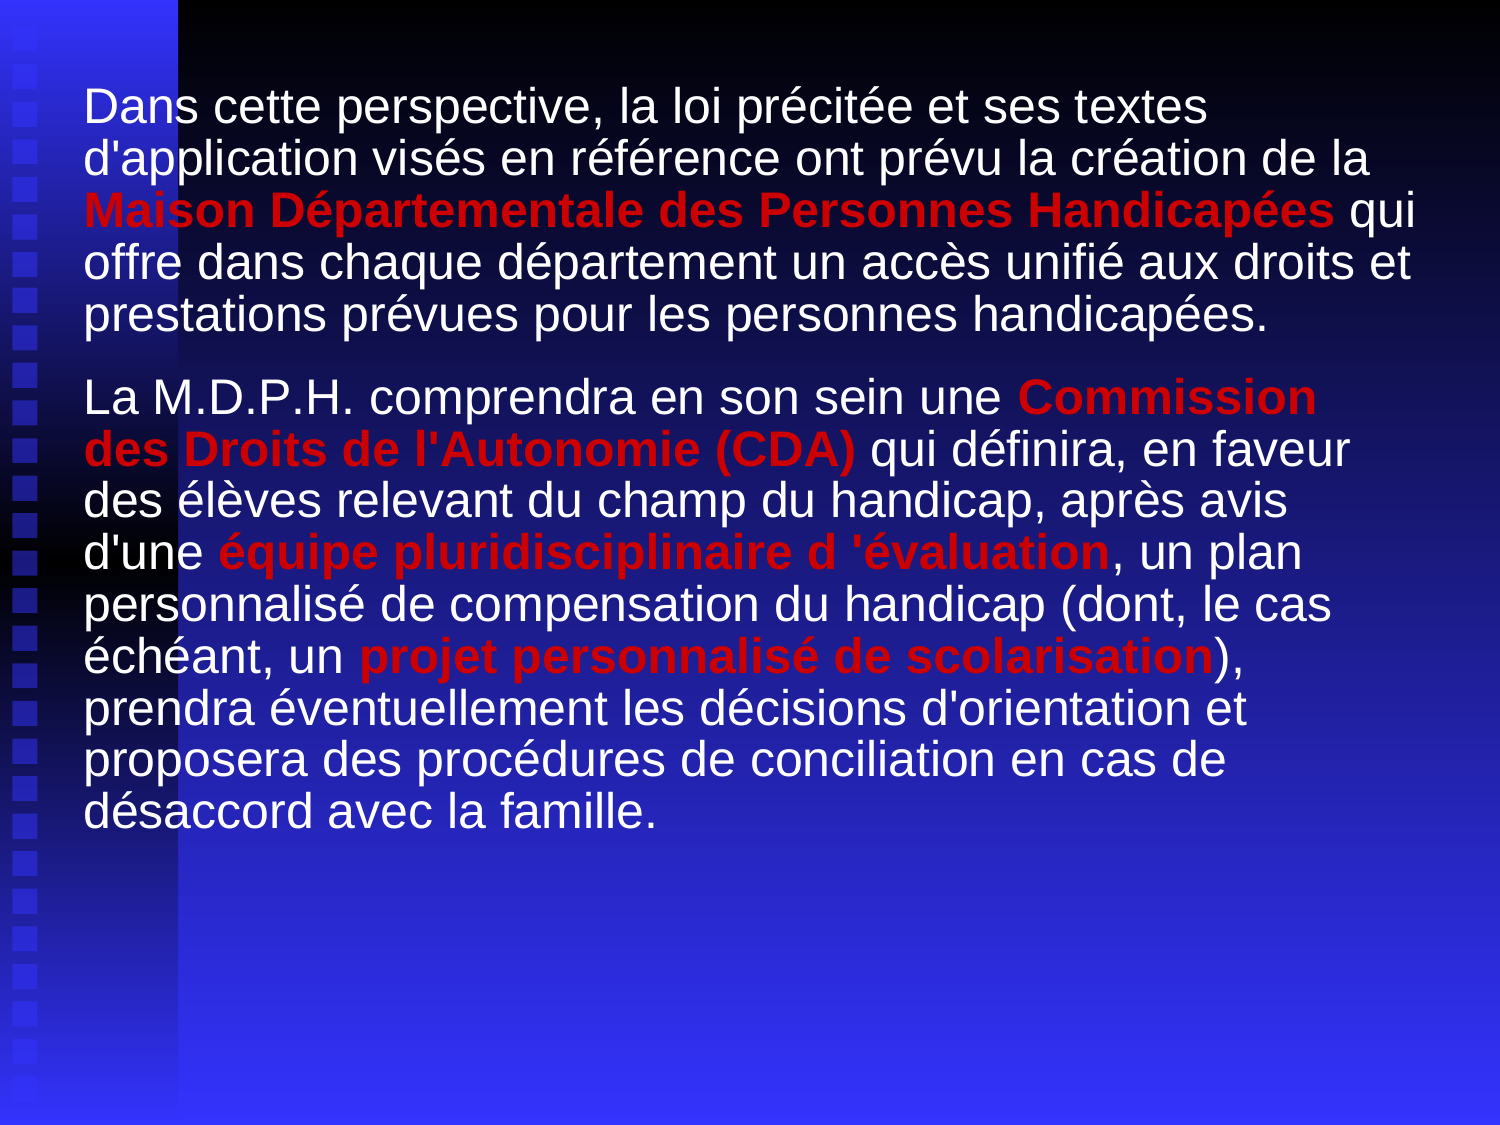

Dans cette perspective, la loi précitée et ses textes d'application visés en référence ont prévu la création de la Maison Départementale des Personnes Handicapées qui offre dans chaque département un accès unifié aux droits et prestations prévues pour les personnes handicapées.
La M.D.P.H. comprendra en son sein une Commission des Droits de l'Autonomie (CDA) qui définira, en faveur des élèves relevant du champ du handicap, après avis d'une équipe pluridisciplinaire d 'évaluation, un plan personnalisé de compensation du handicap (dont, le cas échéant, un projet personnalisé de scolarisation), prendra éventuellement les décisions d'orientation et proposera des procédures de conciliation en cas de désaccord avec la famille.